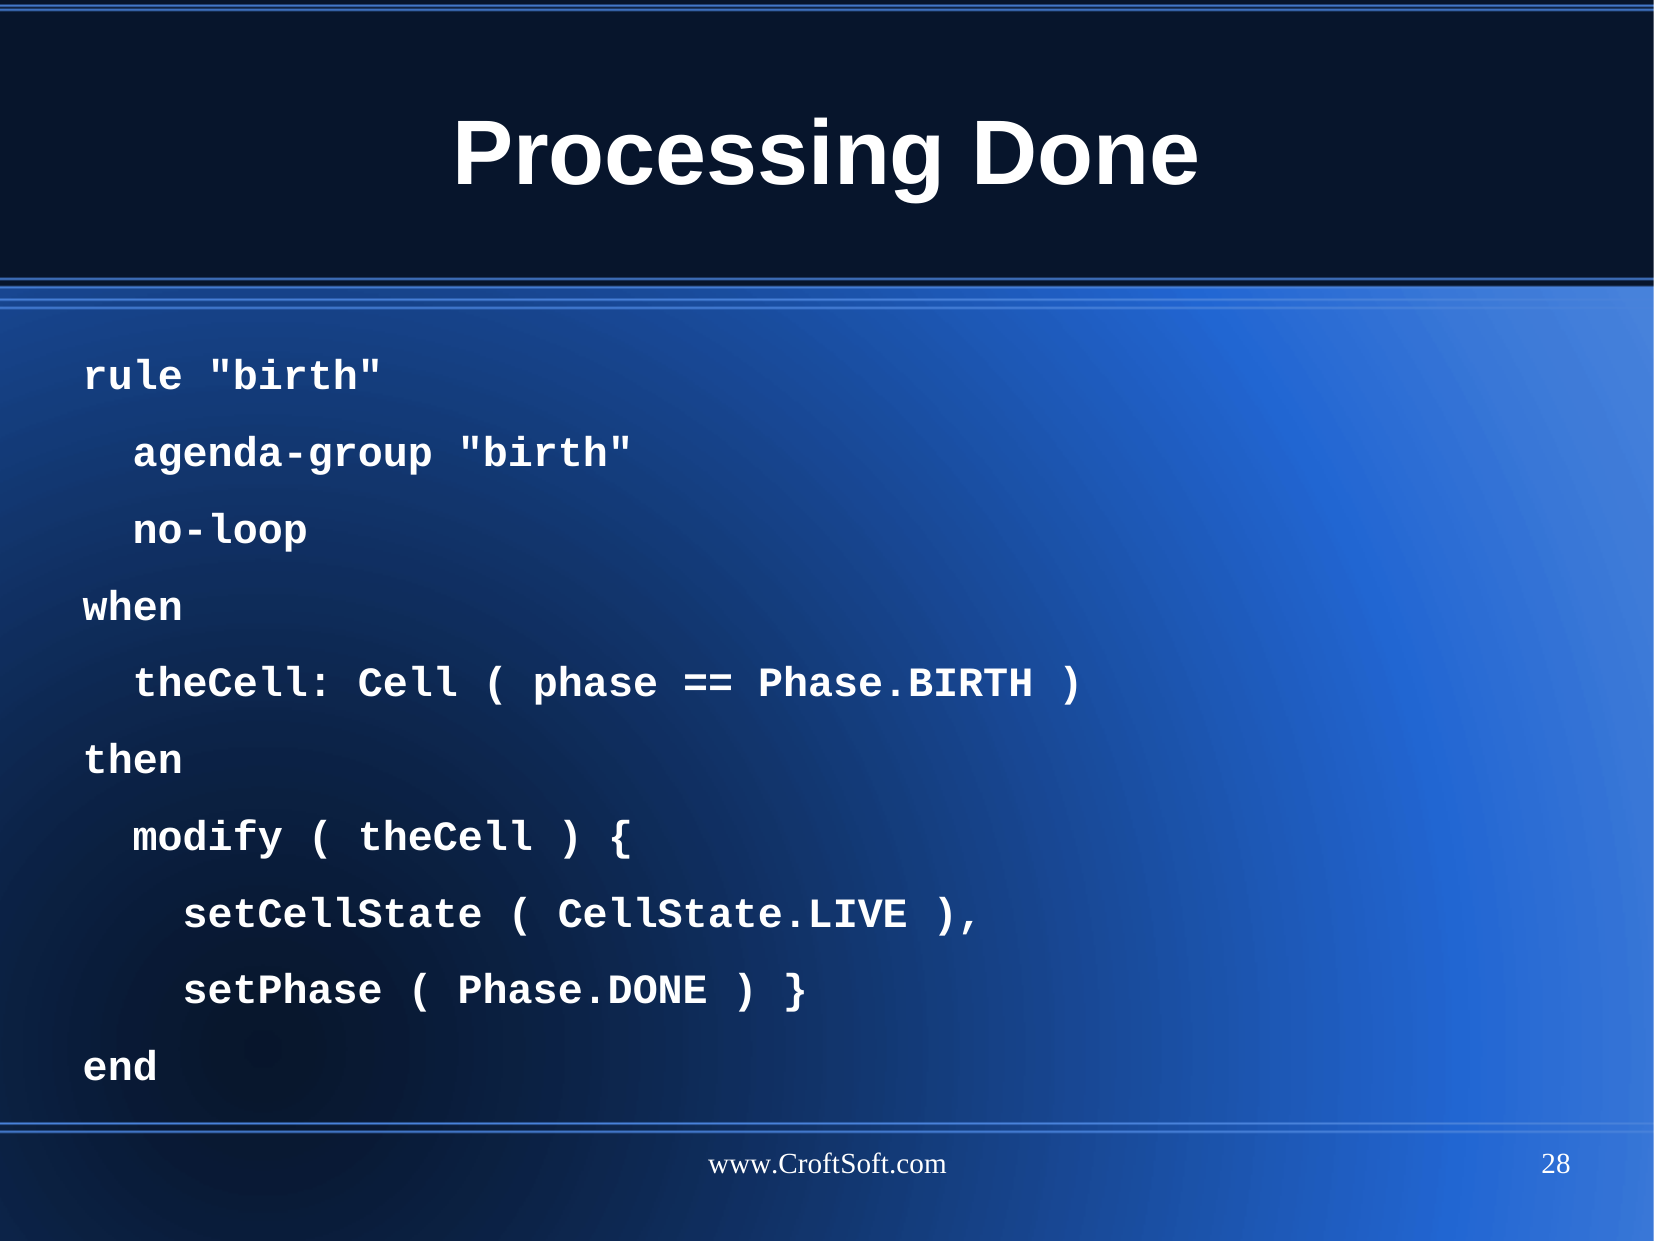

# Processing Done
rule "birth"
 agenda-group "birth"
 no-loop
when
 theCell: Cell ( phase == Phase.BIRTH )
then
 modify ( theCell ) {
 setCellState ( CellState.LIVE ),
 setPhase ( Phase.DONE ) }
end
www.CroftSoft.com
28